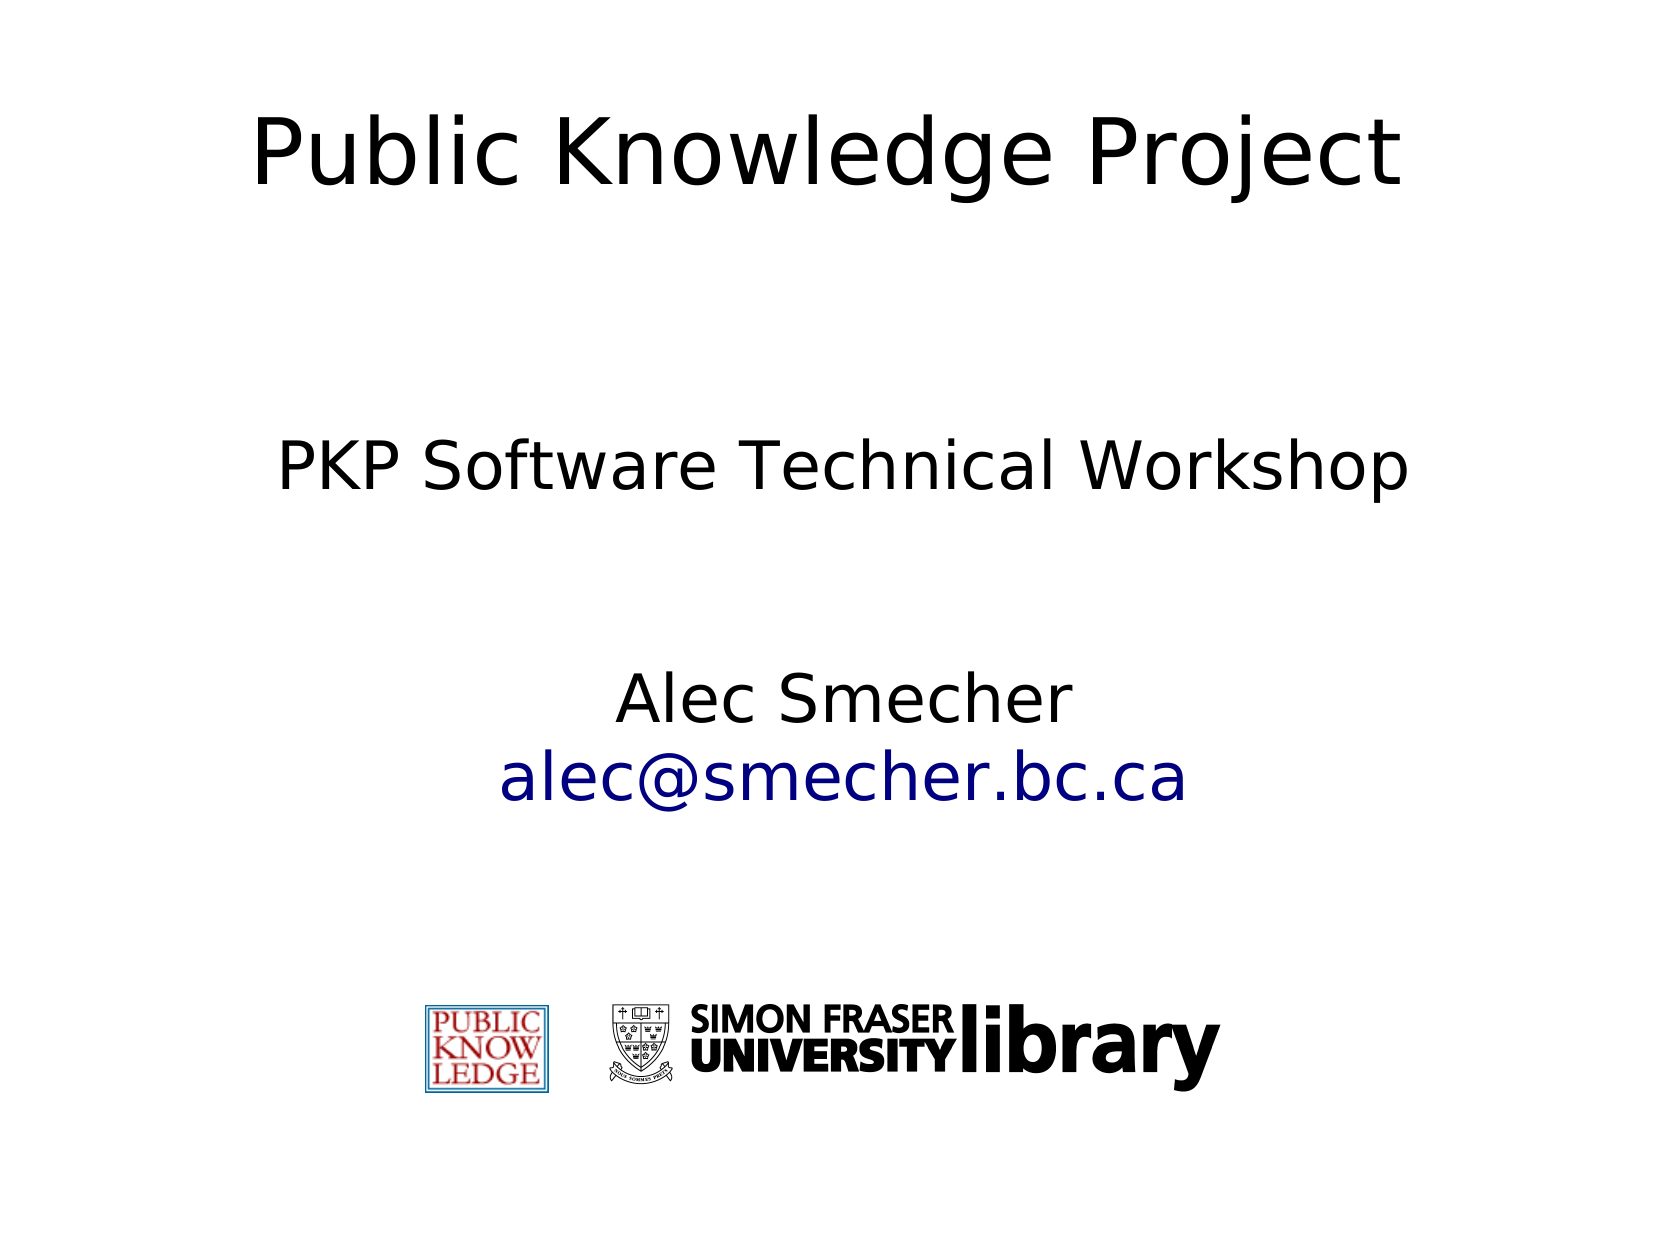

# Public Knowledge Project
PKP Software Technical Workshop
Alec Smecher
alec@smecher.bc.ca